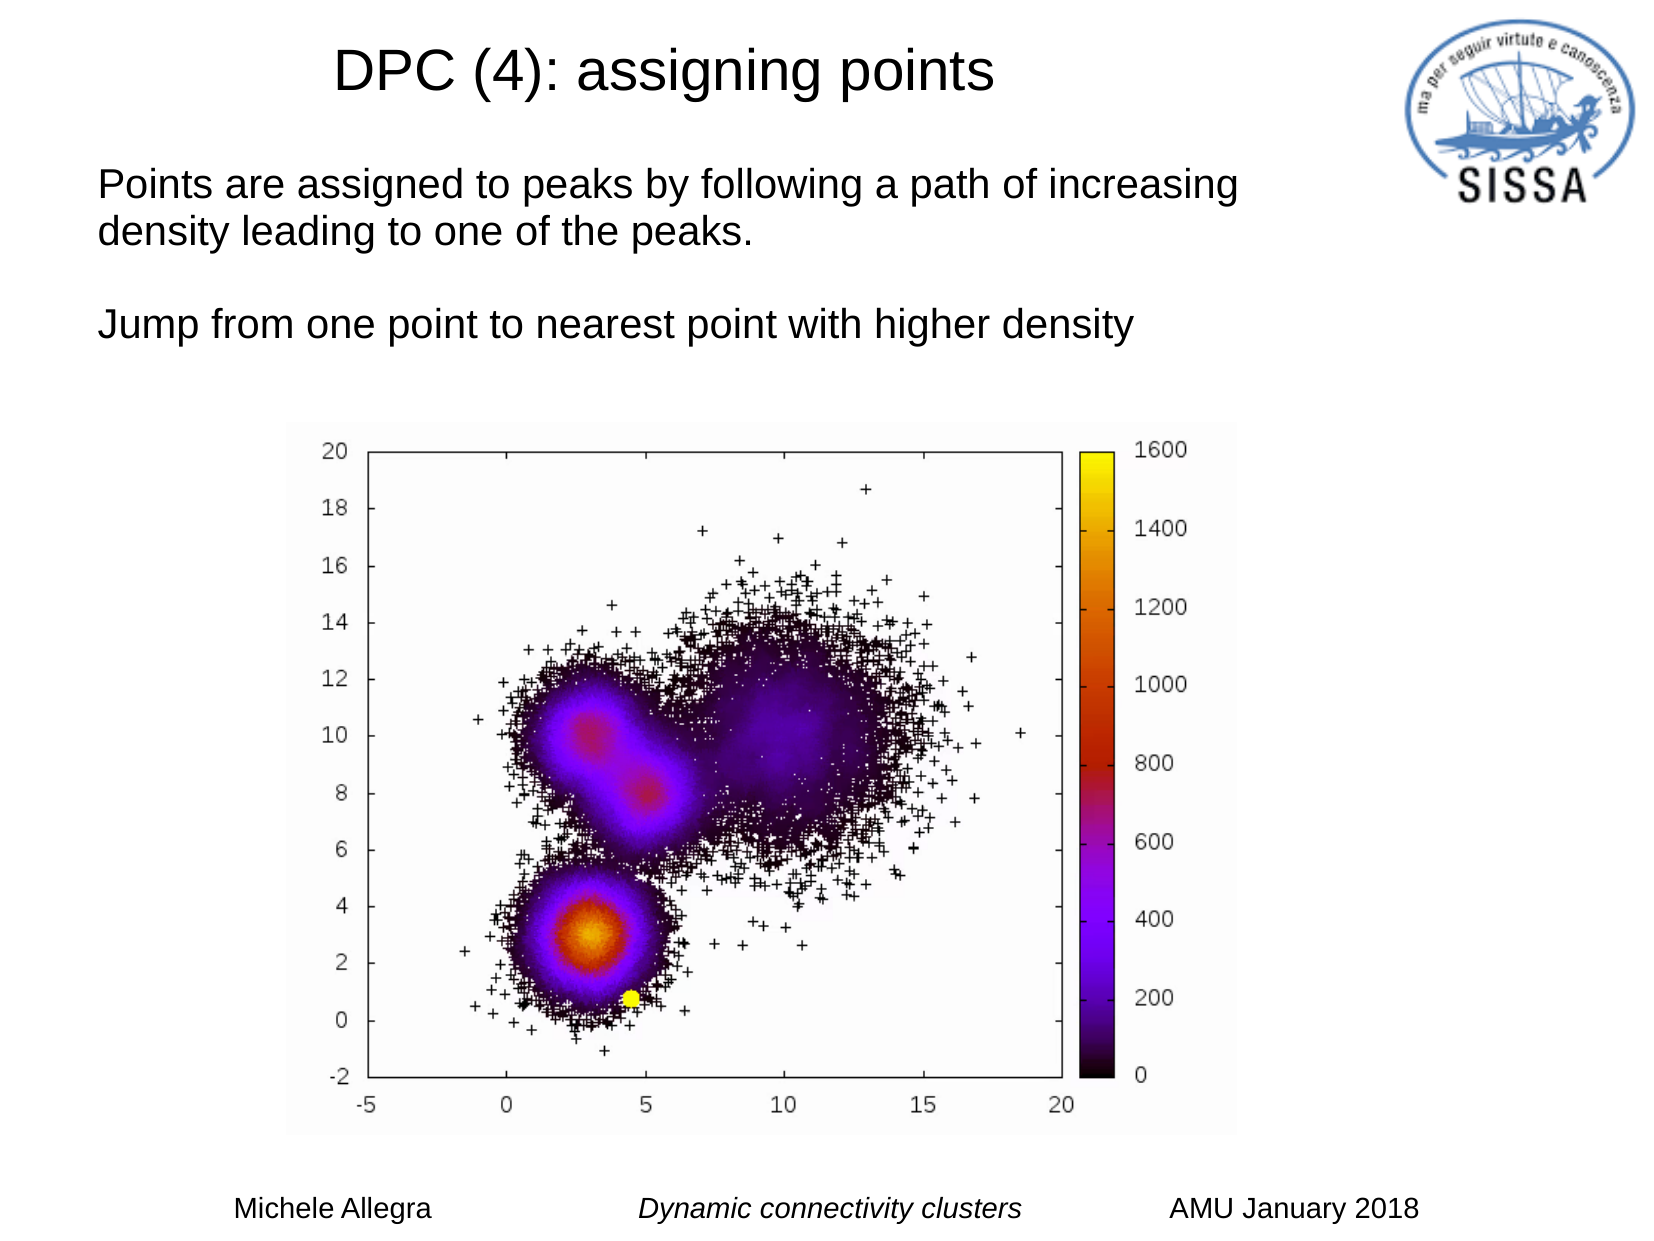

# DPC (4): assigning points
Points are assigned to peaks by following a path of increasing density leading to one of the peaks.
Jump from one point to nearest point with higher density
Michele Allegra Dynamic connectivity clusters AMU January 2018